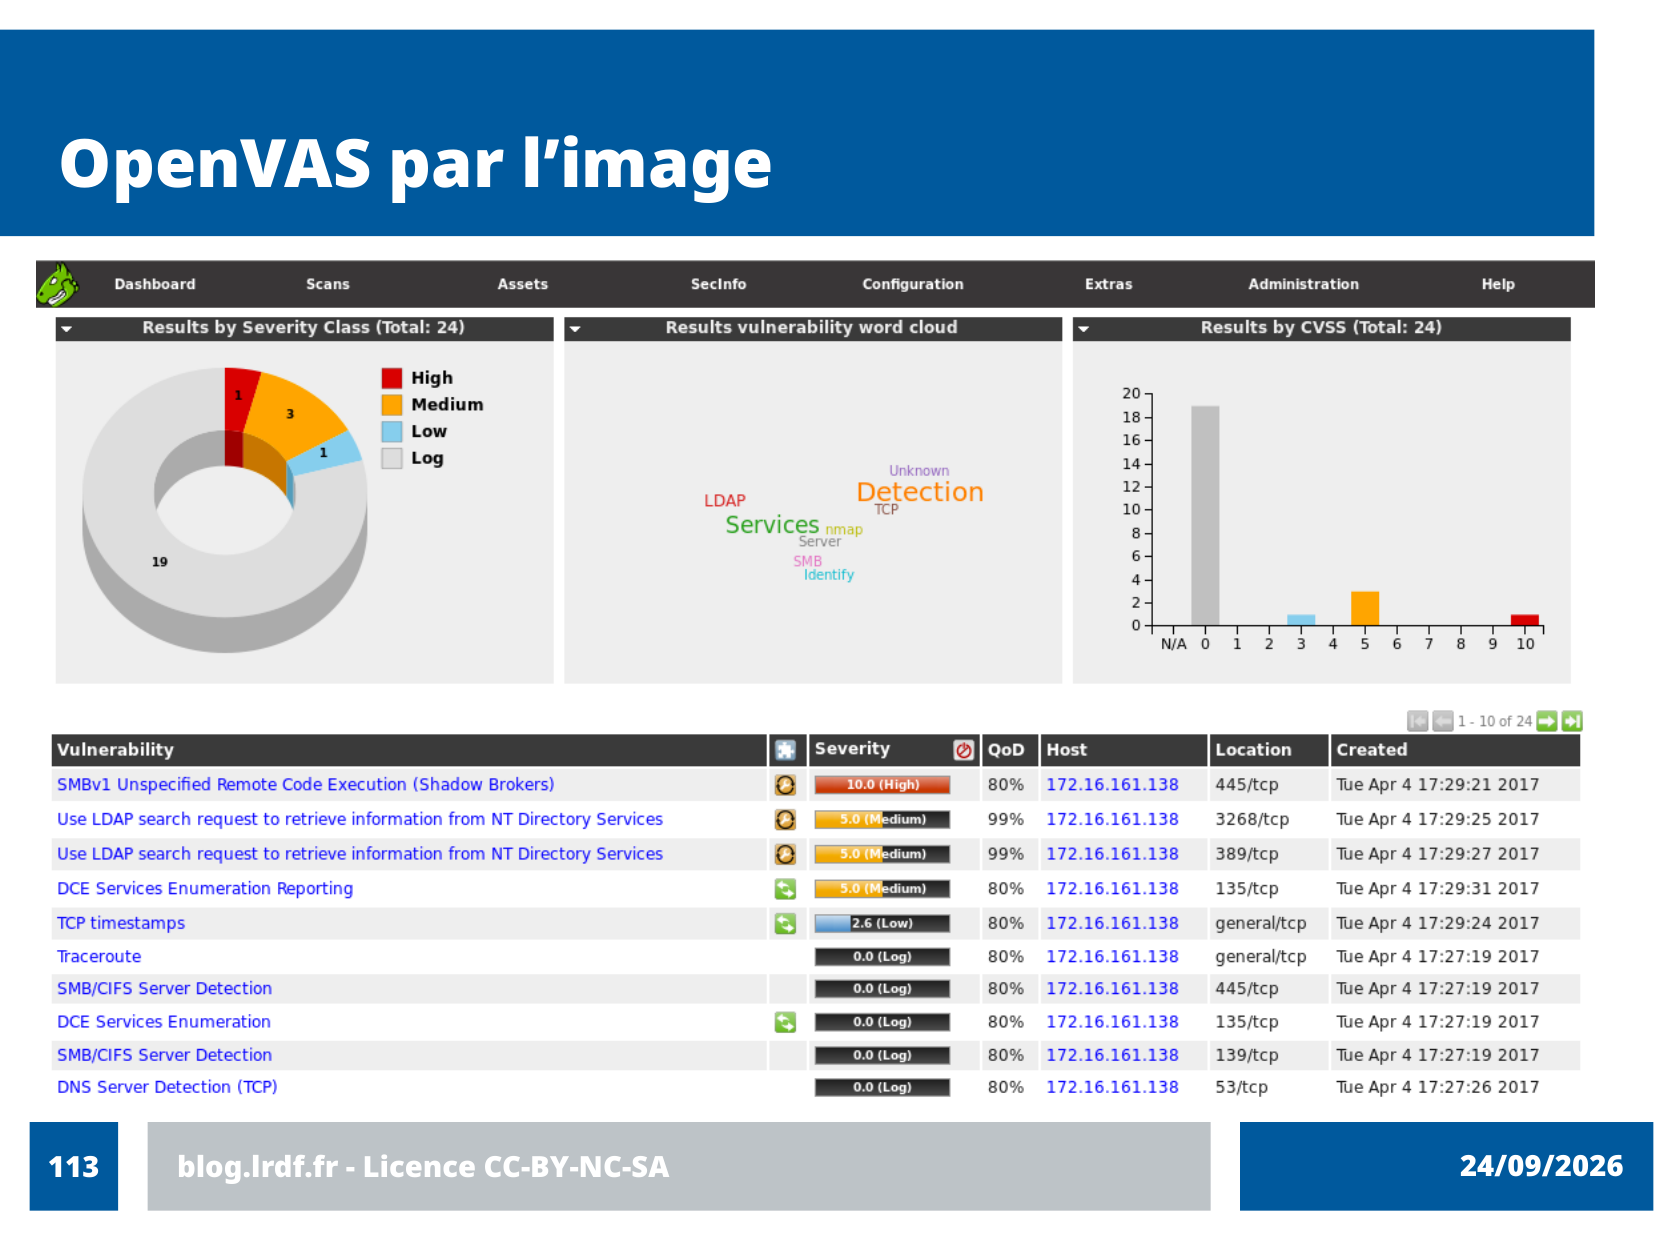

# OpenVAS par l’image
113
blog.lrdf.fr - Licence CC-BY-NC-SA